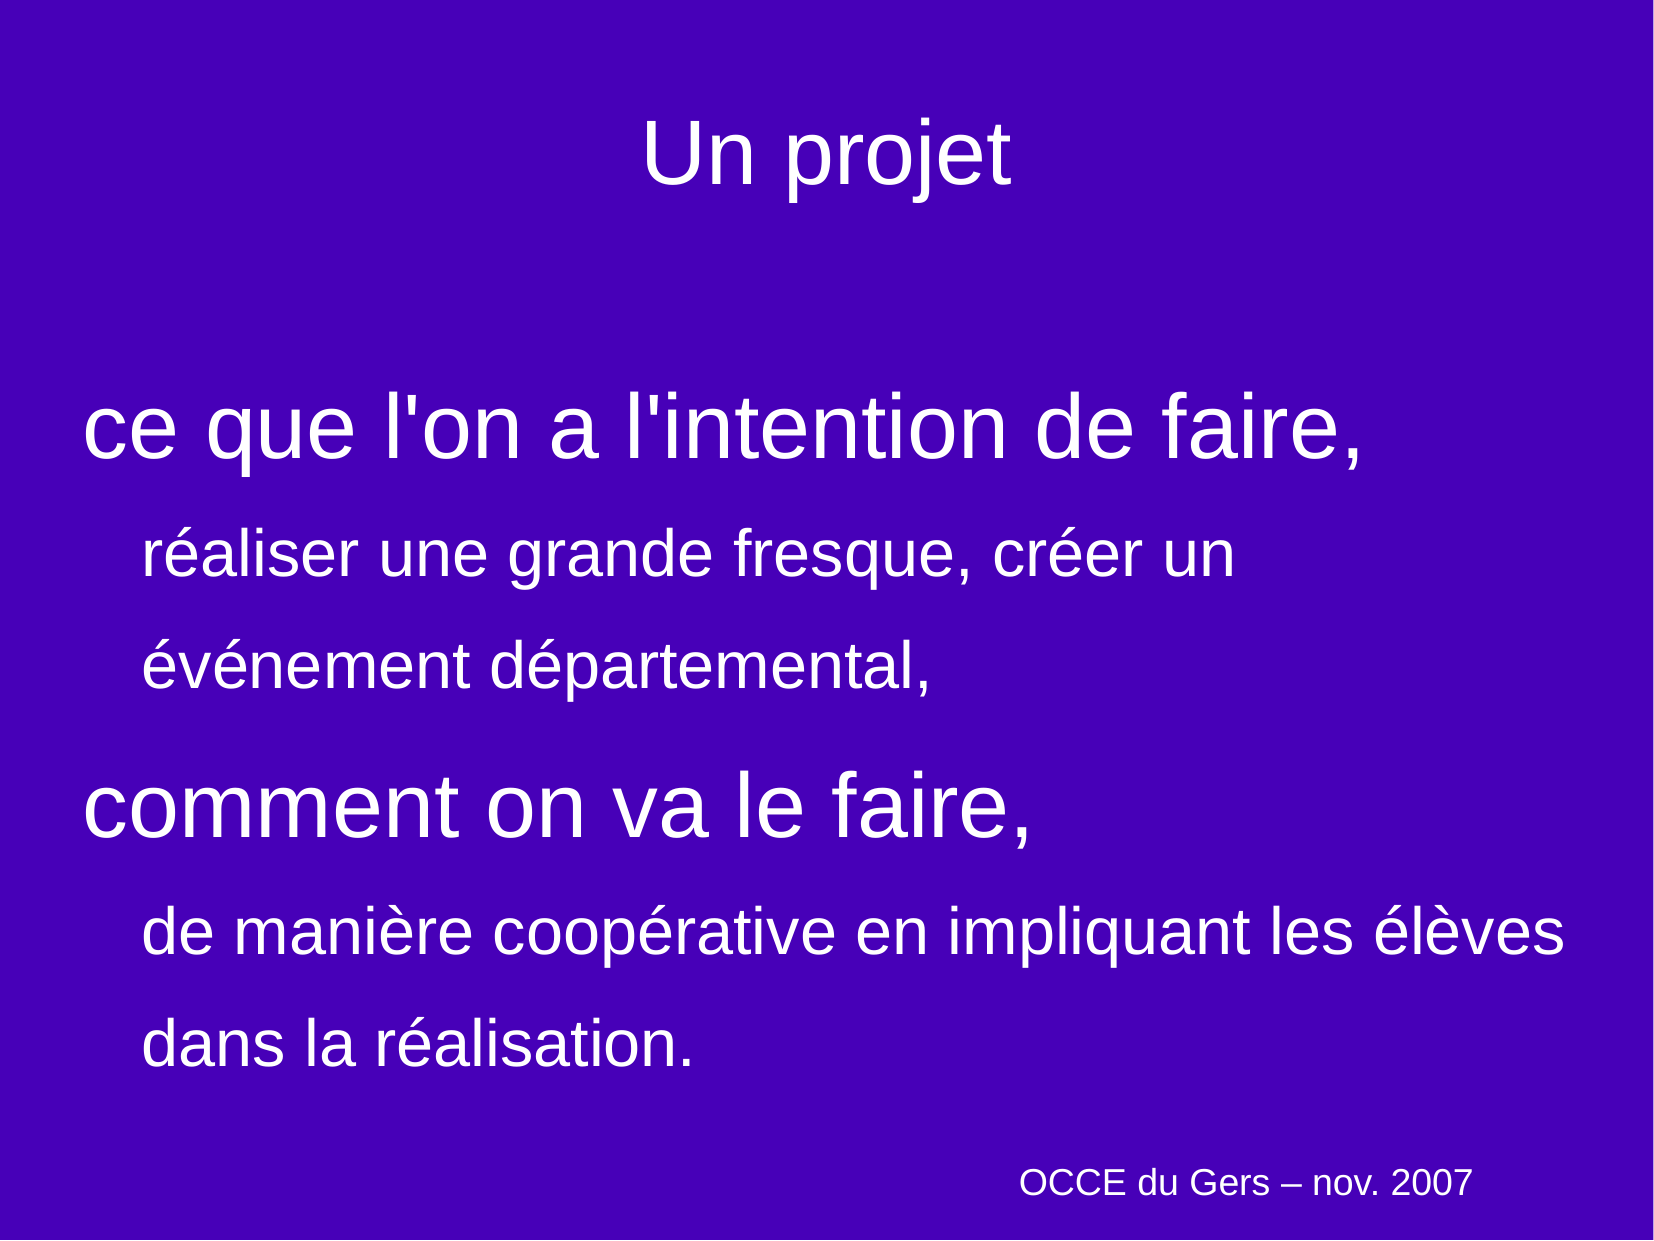

# Un projet
ce que l'on a l'intention de faire,
réaliser une grande fresque, créer un événement départemental,
comment on va le faire,
de manière coopérative en impliquant les élèves dans la réalisation.
OCCE du Gers – nov. 2007